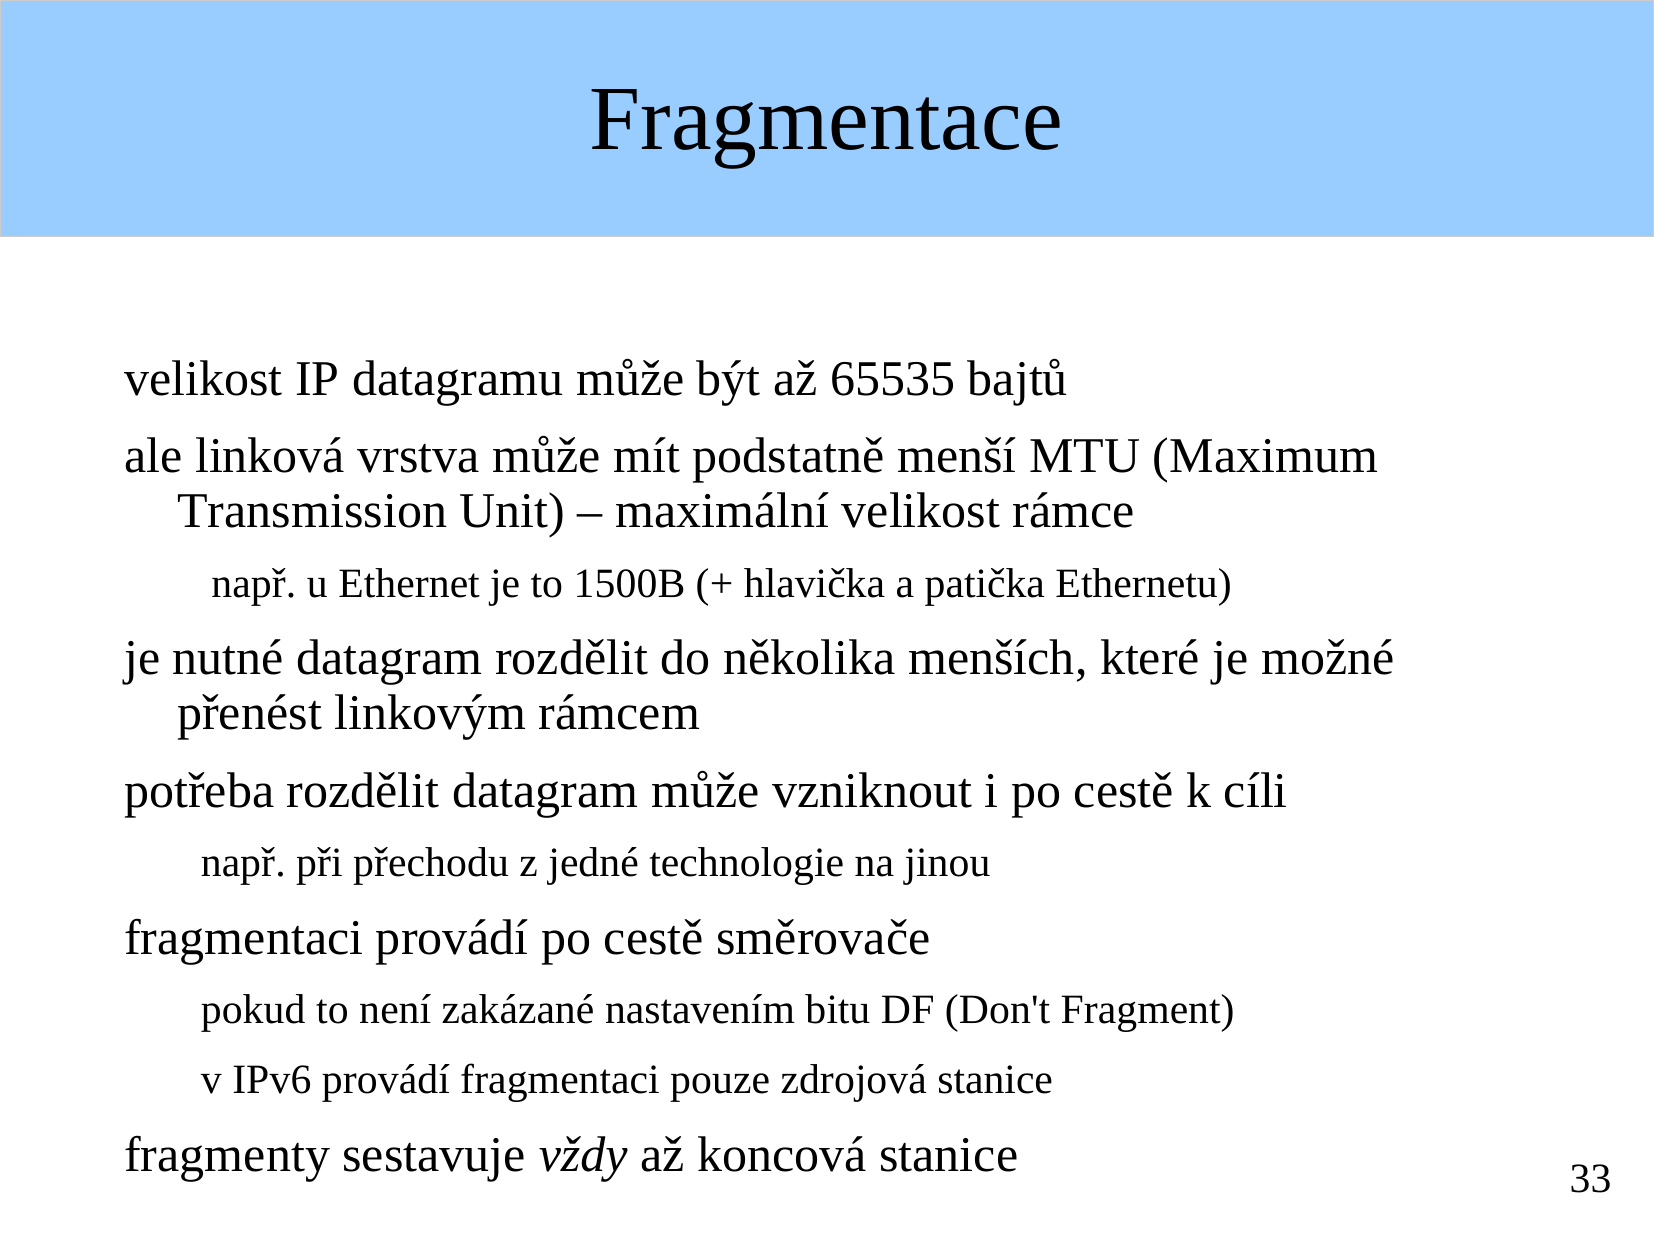

# Fragmentace
velikost IP datagramu může být až 65535 bajtů
ale linková vrstva může mít podstatně menší MTU (Maximum Transmission Unit) – maximální velikost rámce
 např. u Ethernet je to 1500B (+ hlavička a patička Ethernetu)
je nutné datagram rozdělit do několika menších, které je možné přenést linkovým rámcem
potřeba rozdělit datagram může vzniknout i po cestě k cíli
např. při přechodu z jedné technologie na jinou
fragmentaci provádí po cestě směrovače
pokud to není zakázané nastavením bitu DF (Don't Fragment)
v IPv6 provádí fragmentaci pouze zdrojová stanice
fragmenty sestavuje vždy až koncová stanice